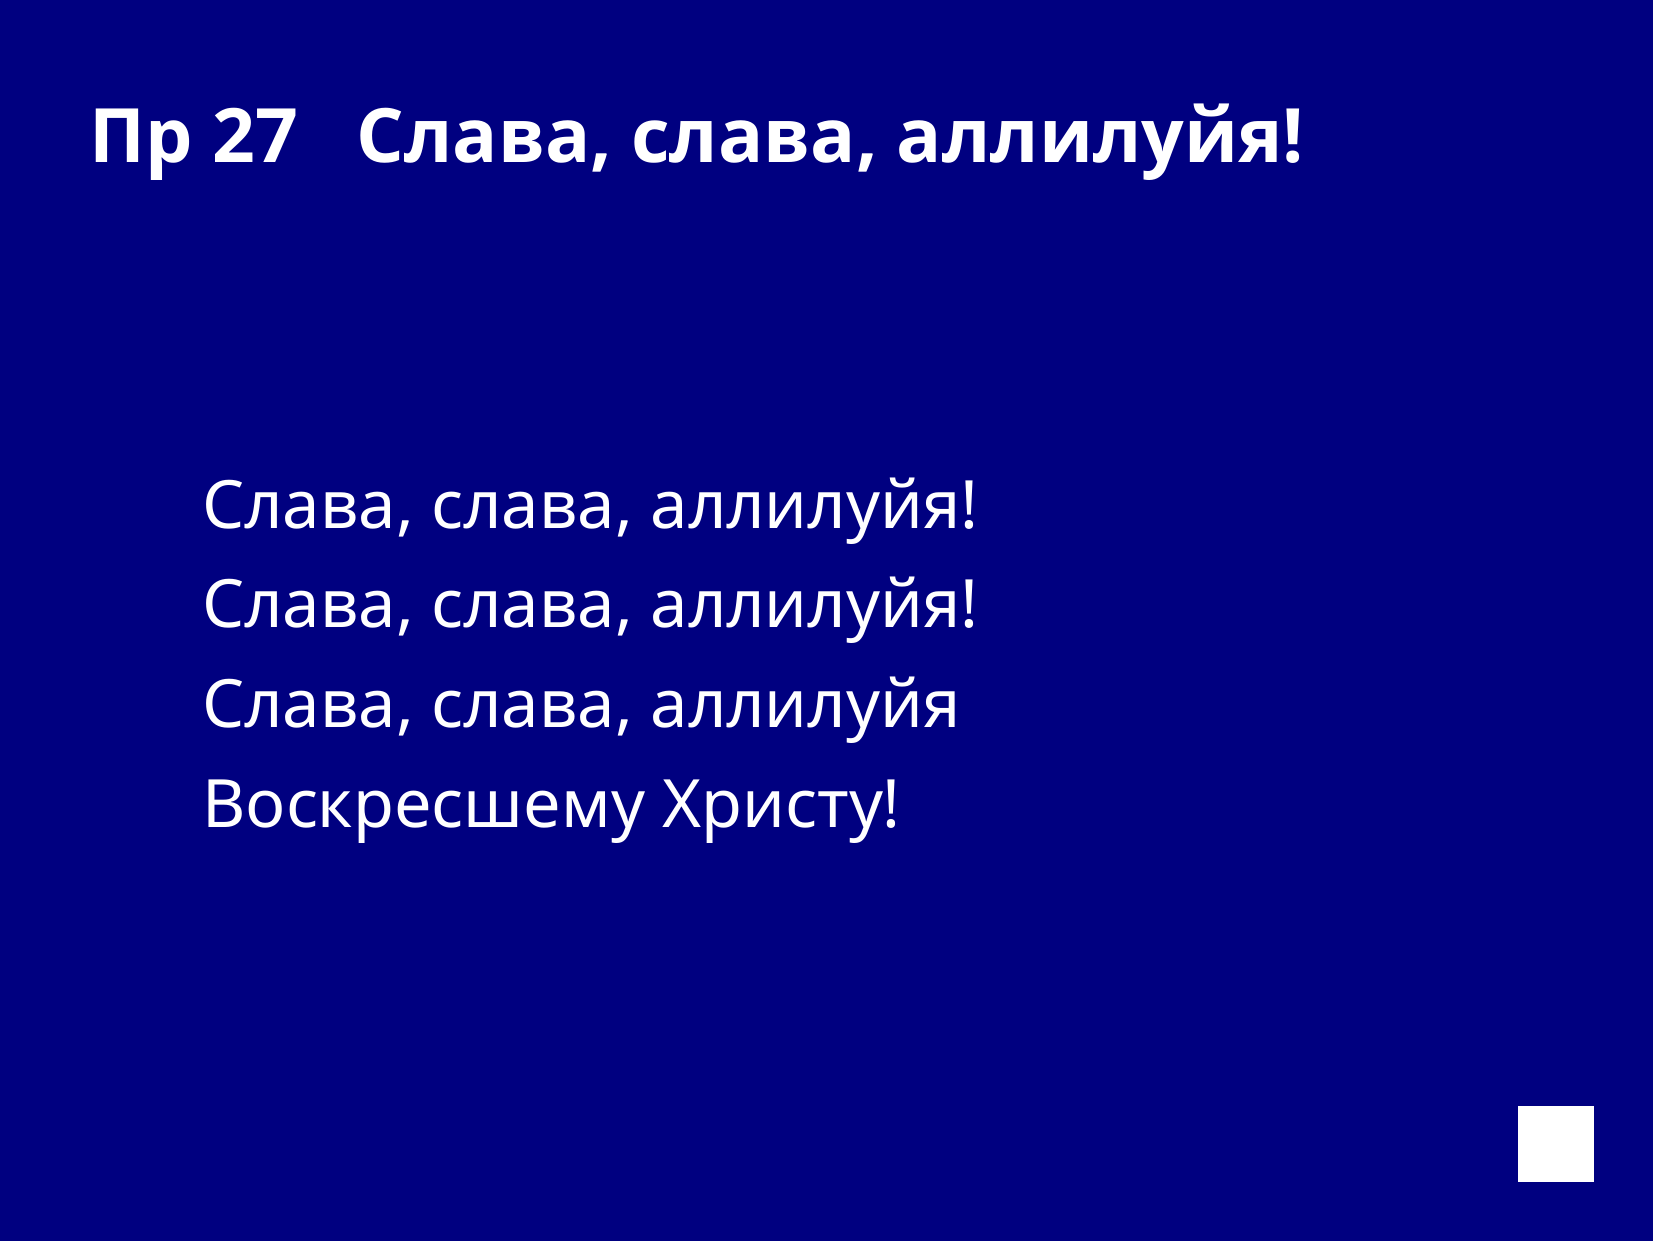

Пр 27 Слава, слава, аллилуйя!
	Слава, слава, аллилуйя!
	Слава, слава, аллилуйя!
	Слава, слава, аллилуйя
	Воскресшему Христу!